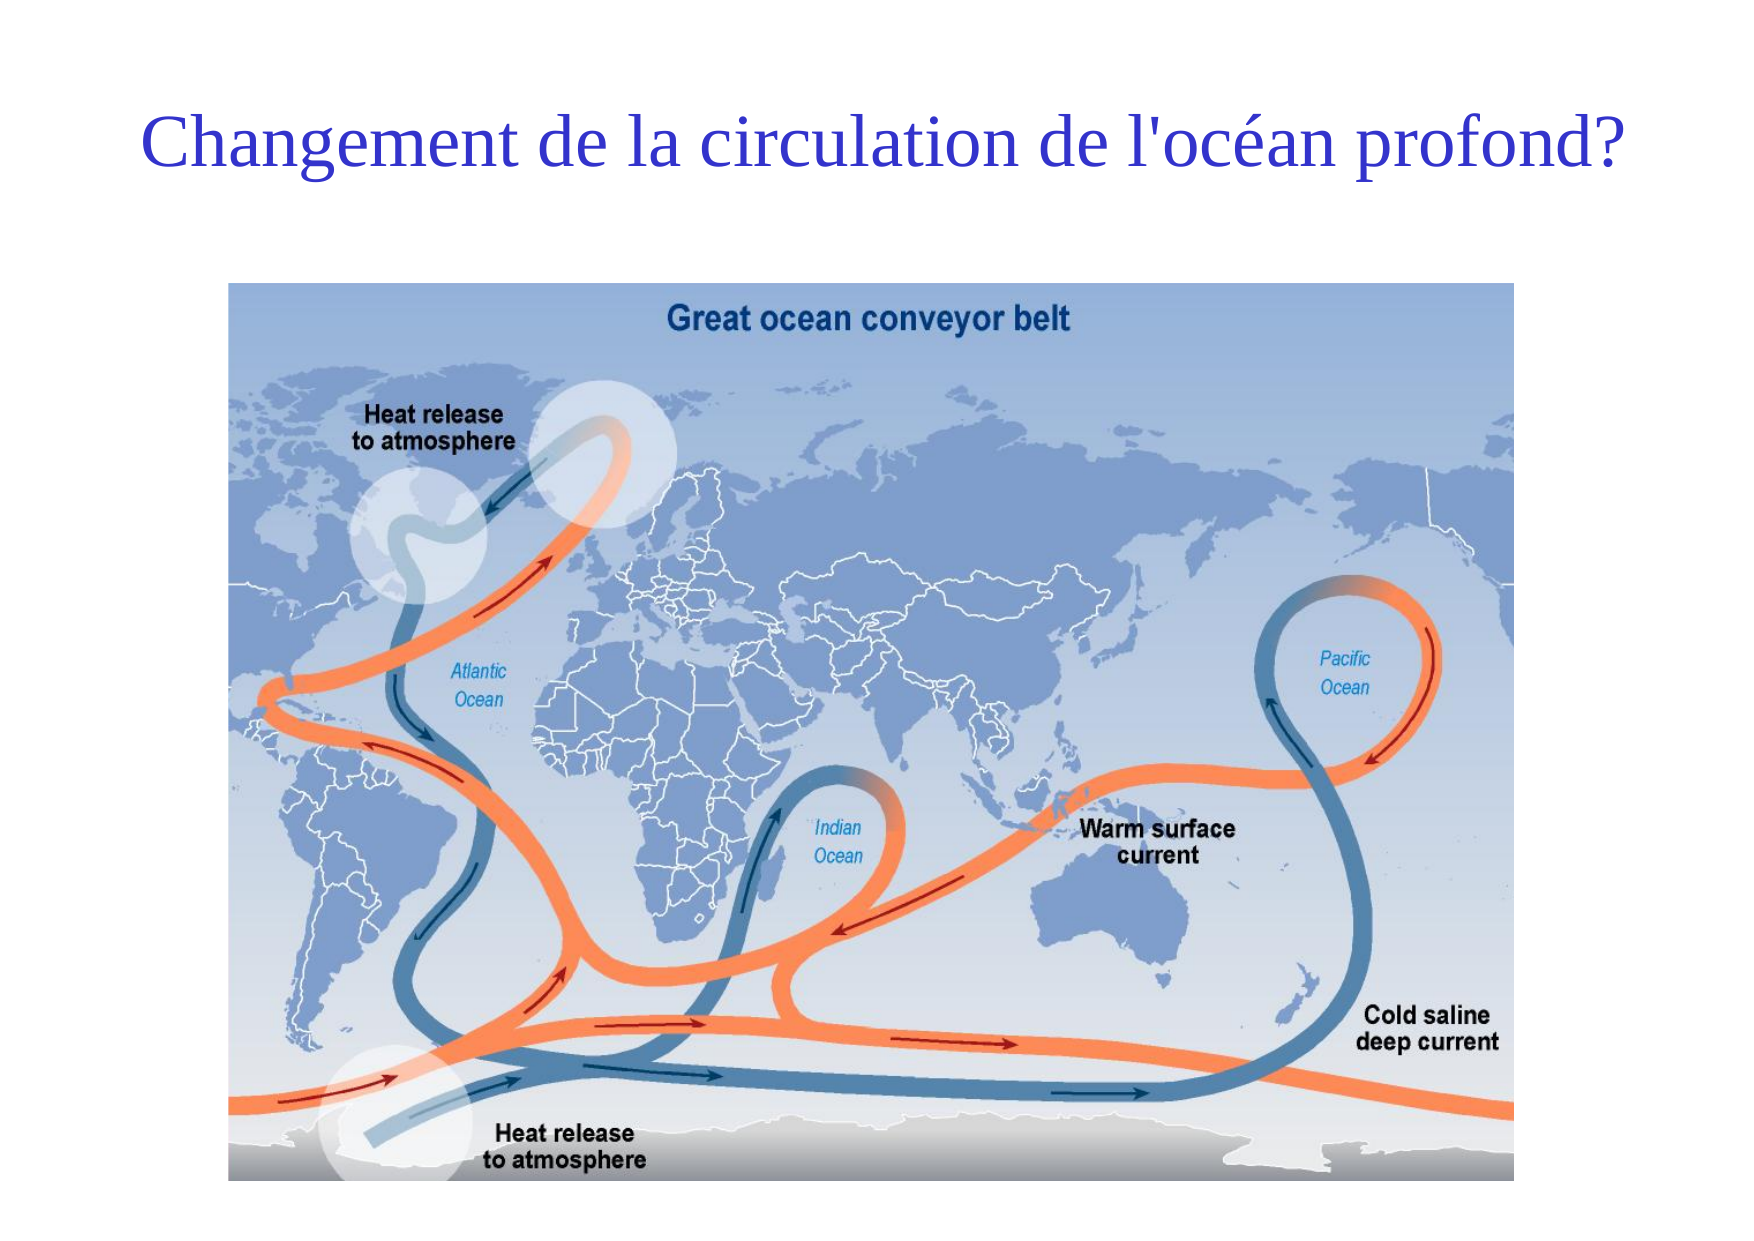

Changement de la circulation de l'océan profond?